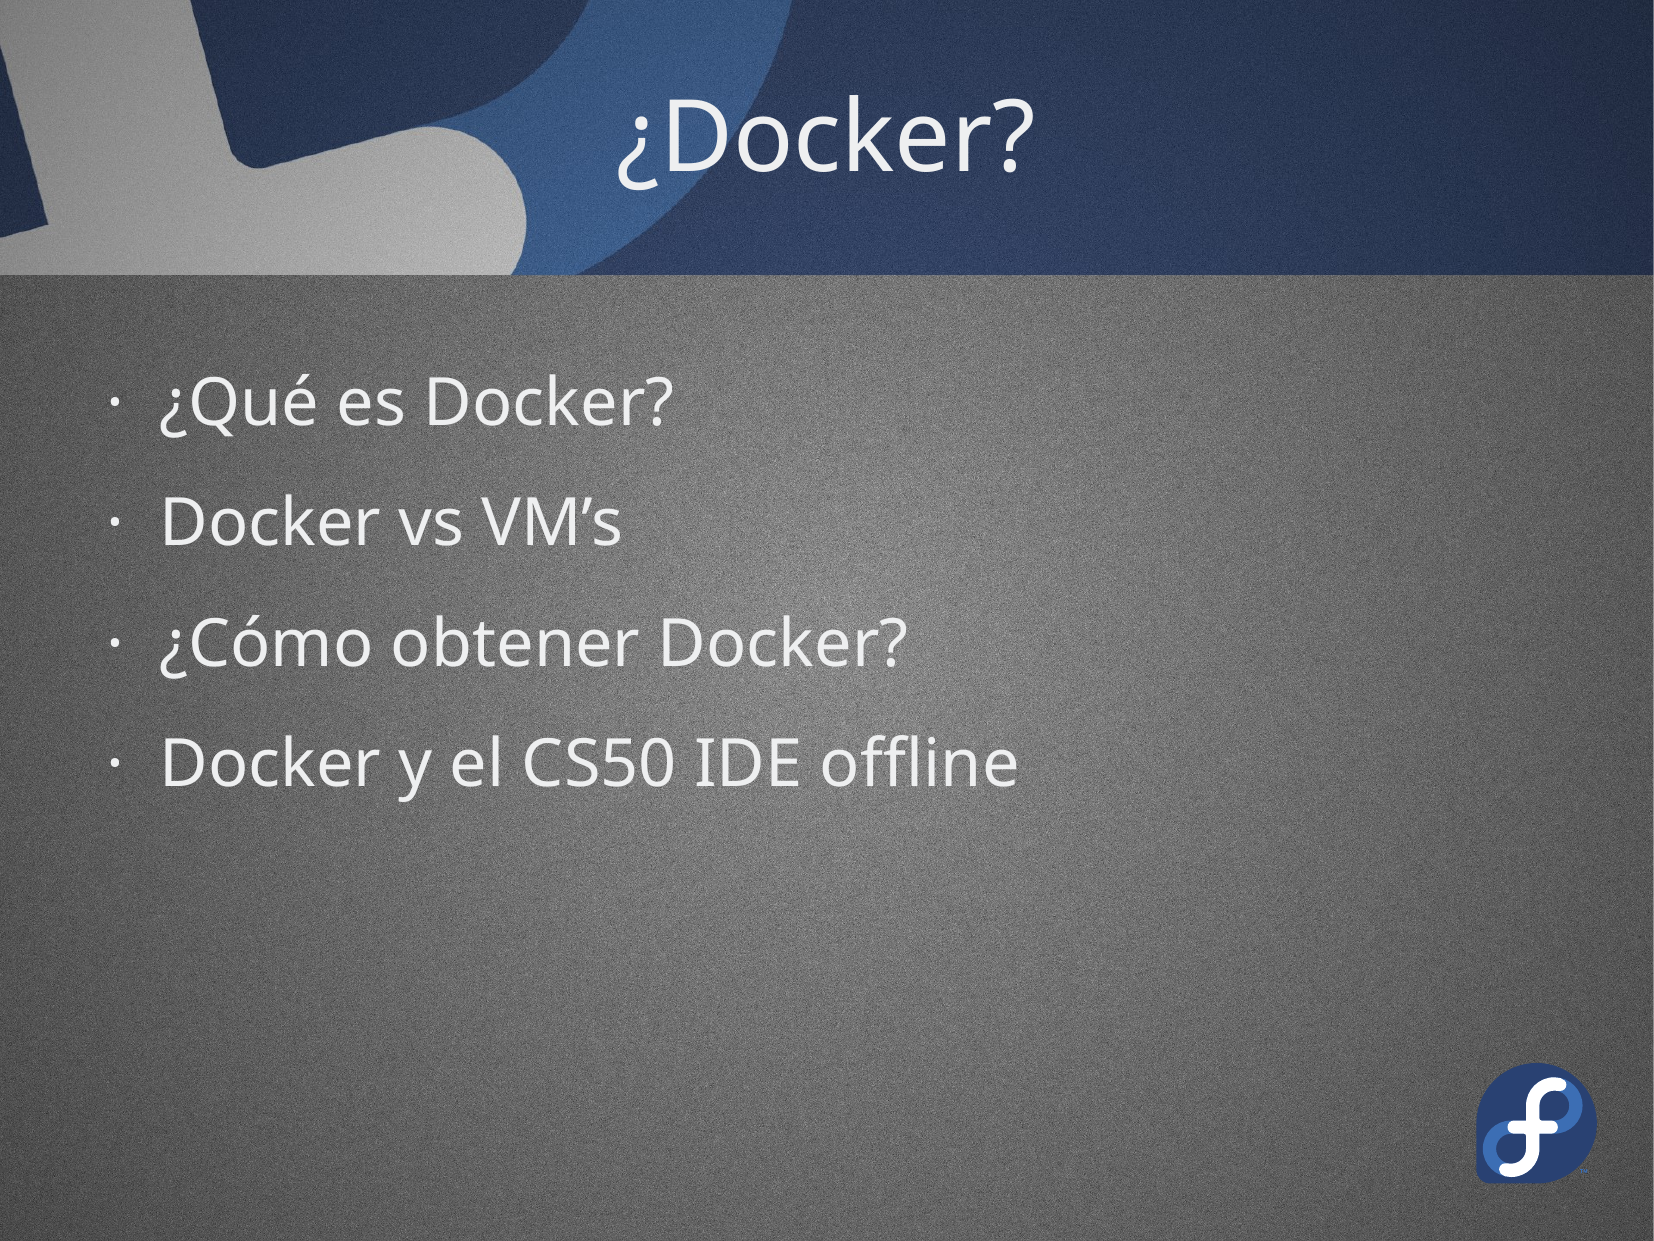

# ¿Docker?
¿Qué es Docker?
Docker vs VM’s
¿Cómo obtener Docker?
Docker y el CS50 IDE offline